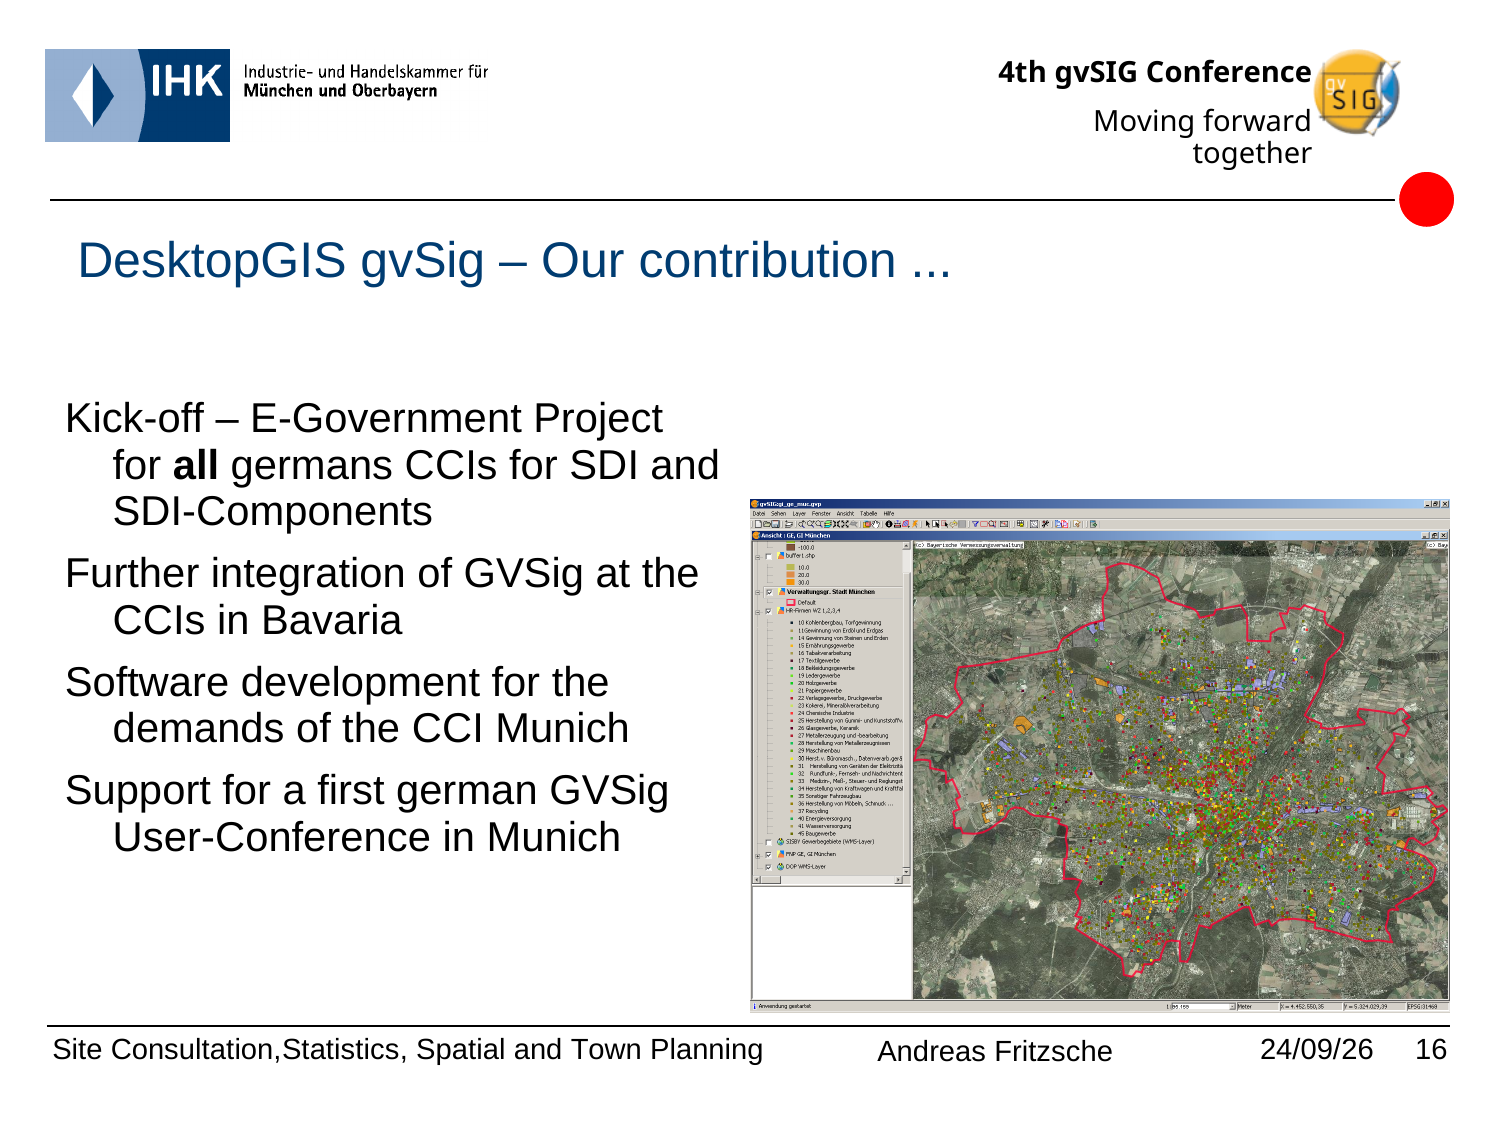

DesktopGIS gvSig – Our contribution ...
# Kick-off – E-Government Project for all germans CCIs for SDI and SDI-Components
Further integration of GVSig at the CCIs in Bavaria
Software development for the demands of the CCI Munich
Support for a first german GVSig User-Conference in Munich
16